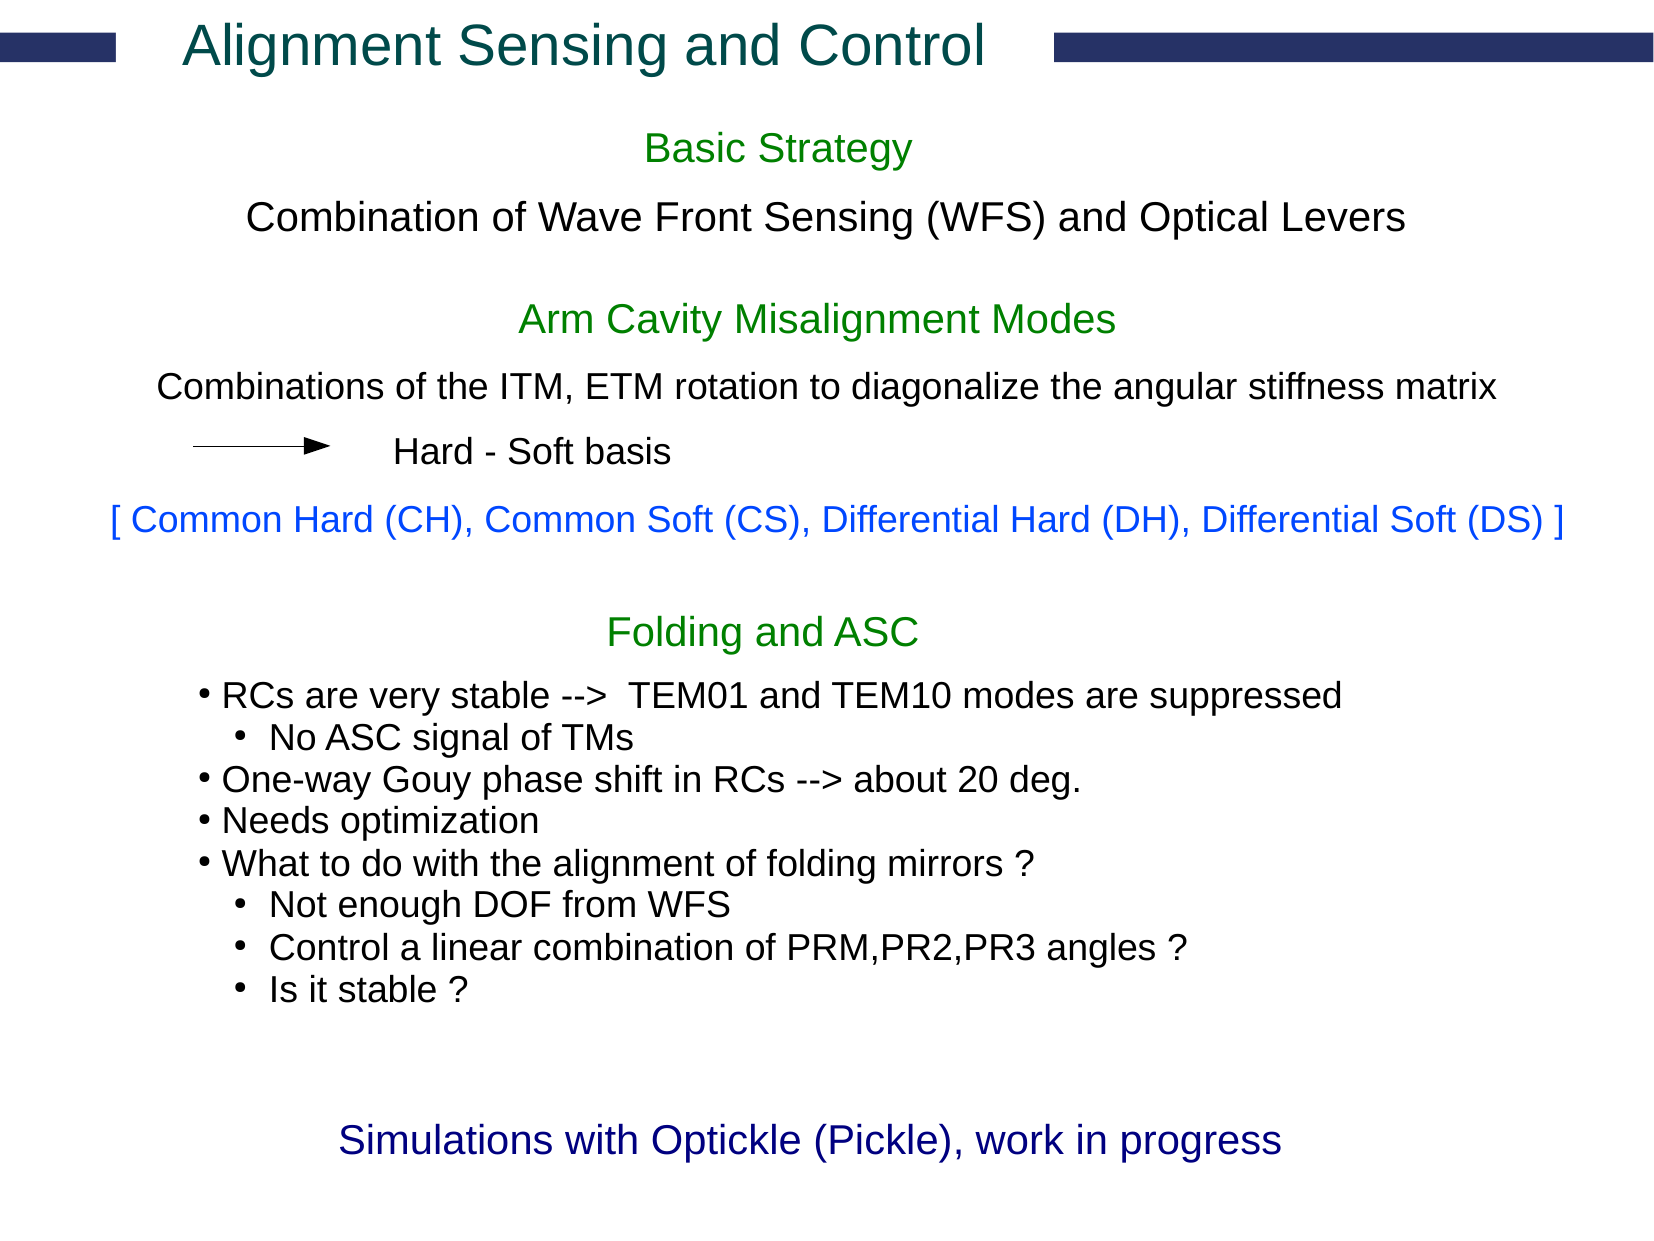

# Alignment Sensing and Control
Basic Strategy
Combination of Wave Front Sensing (WFS) and Optical Levers
Arm Cavity Misalignment Modes
Combinations of the ITM, ETM rotation to diagonalize the angular stiffness matrix
Hard - Soft basis
[ Common Hard (CH), Common Soft (CS), Differential Hard (DH), Differential Soft (DS) ]
Folding and ASC
 RCs are very stable --> TEM01 and TEM10 modes are suppressed
No ASC signal of TMs
 One-way Gouy phase shift in RCs --> about 20 deg.
 Needs optimization
 What to do with the alignment of folding mirrors ?
Not enough DOF from WFS
Control a linear combination of PRM,PR2,PR3 angles ?
Is it stable ?
Simulations with Optickle (Pickle), work in progress